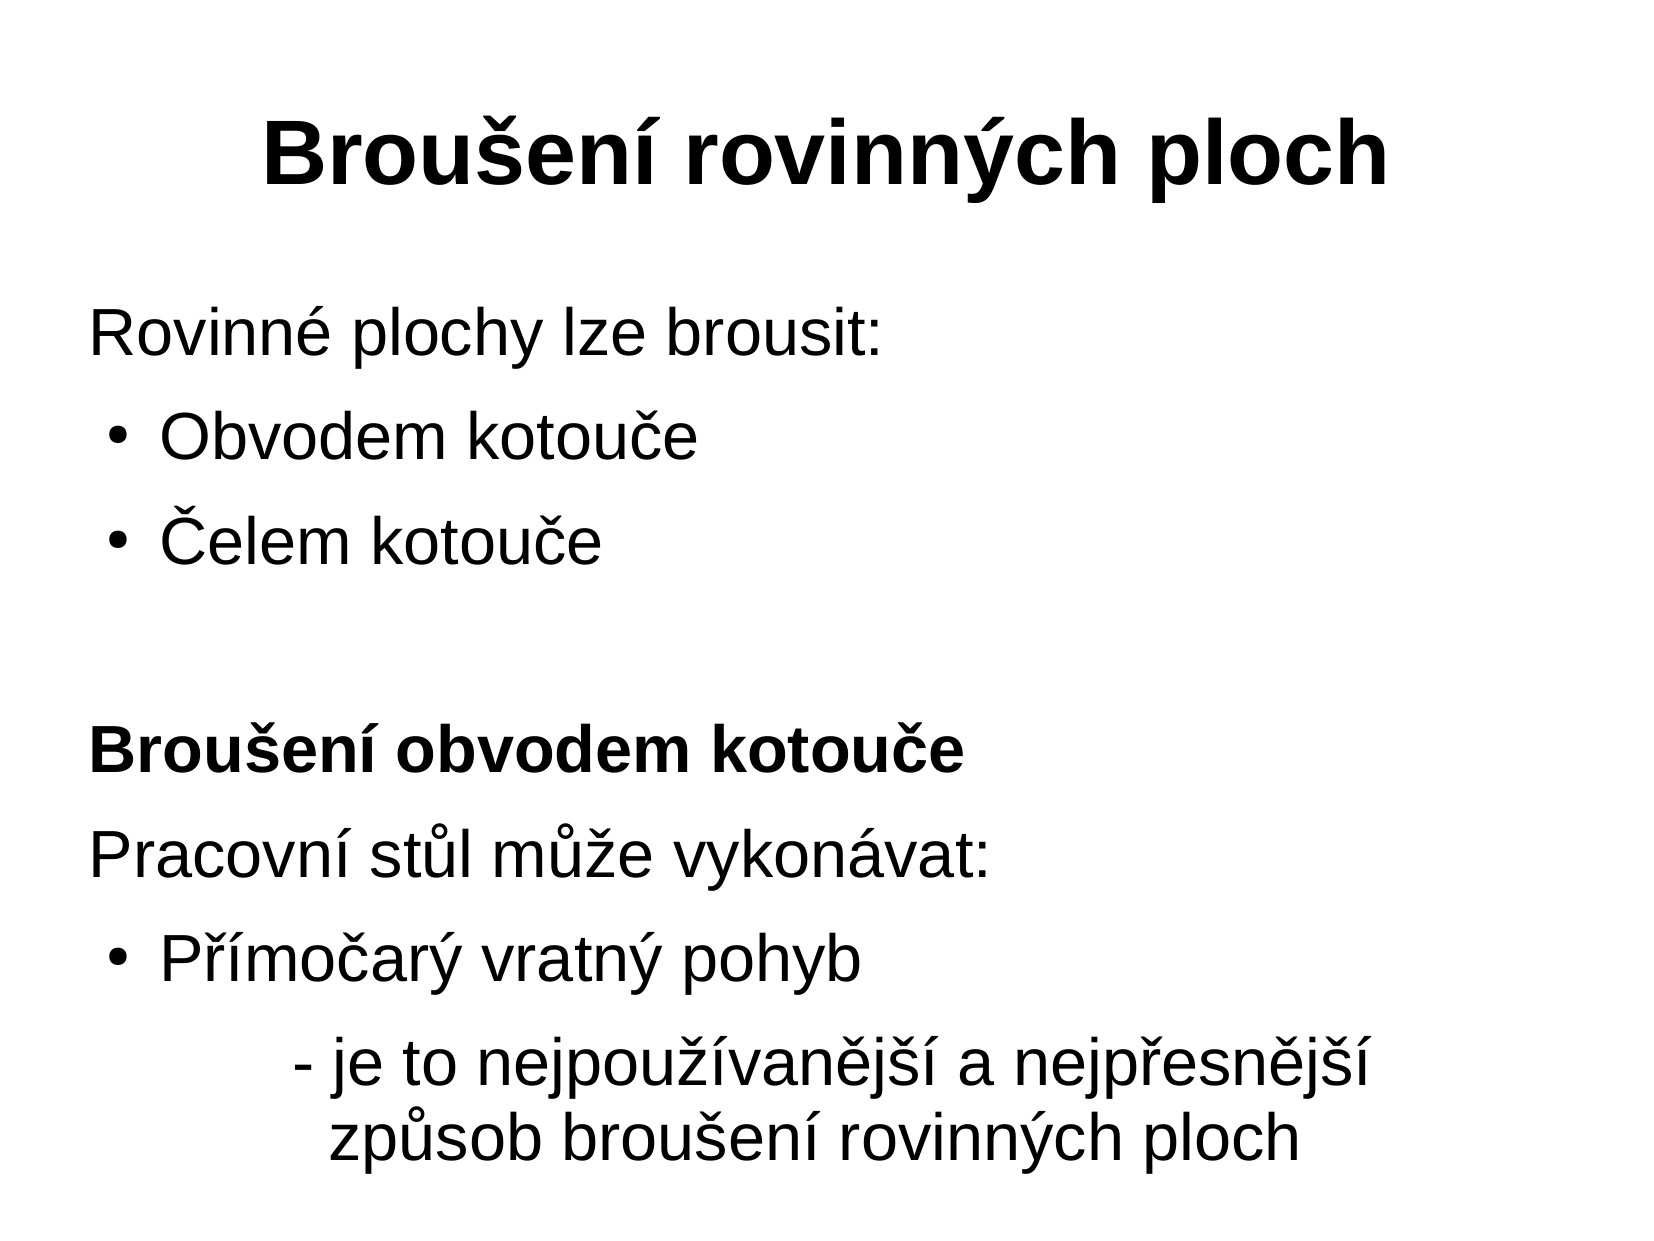

# Broušení rovinných ploch
Rovinné plochy lze brousit:
Obvodem kotouče
Čelem kotouče
Broušení obvodem kotouče
Pracovní stůl může vykonávat:
Přímočarý vratný pohyb
 - je to nejpoužívanější a nejpřesnější způsob broušení rovinných ploch